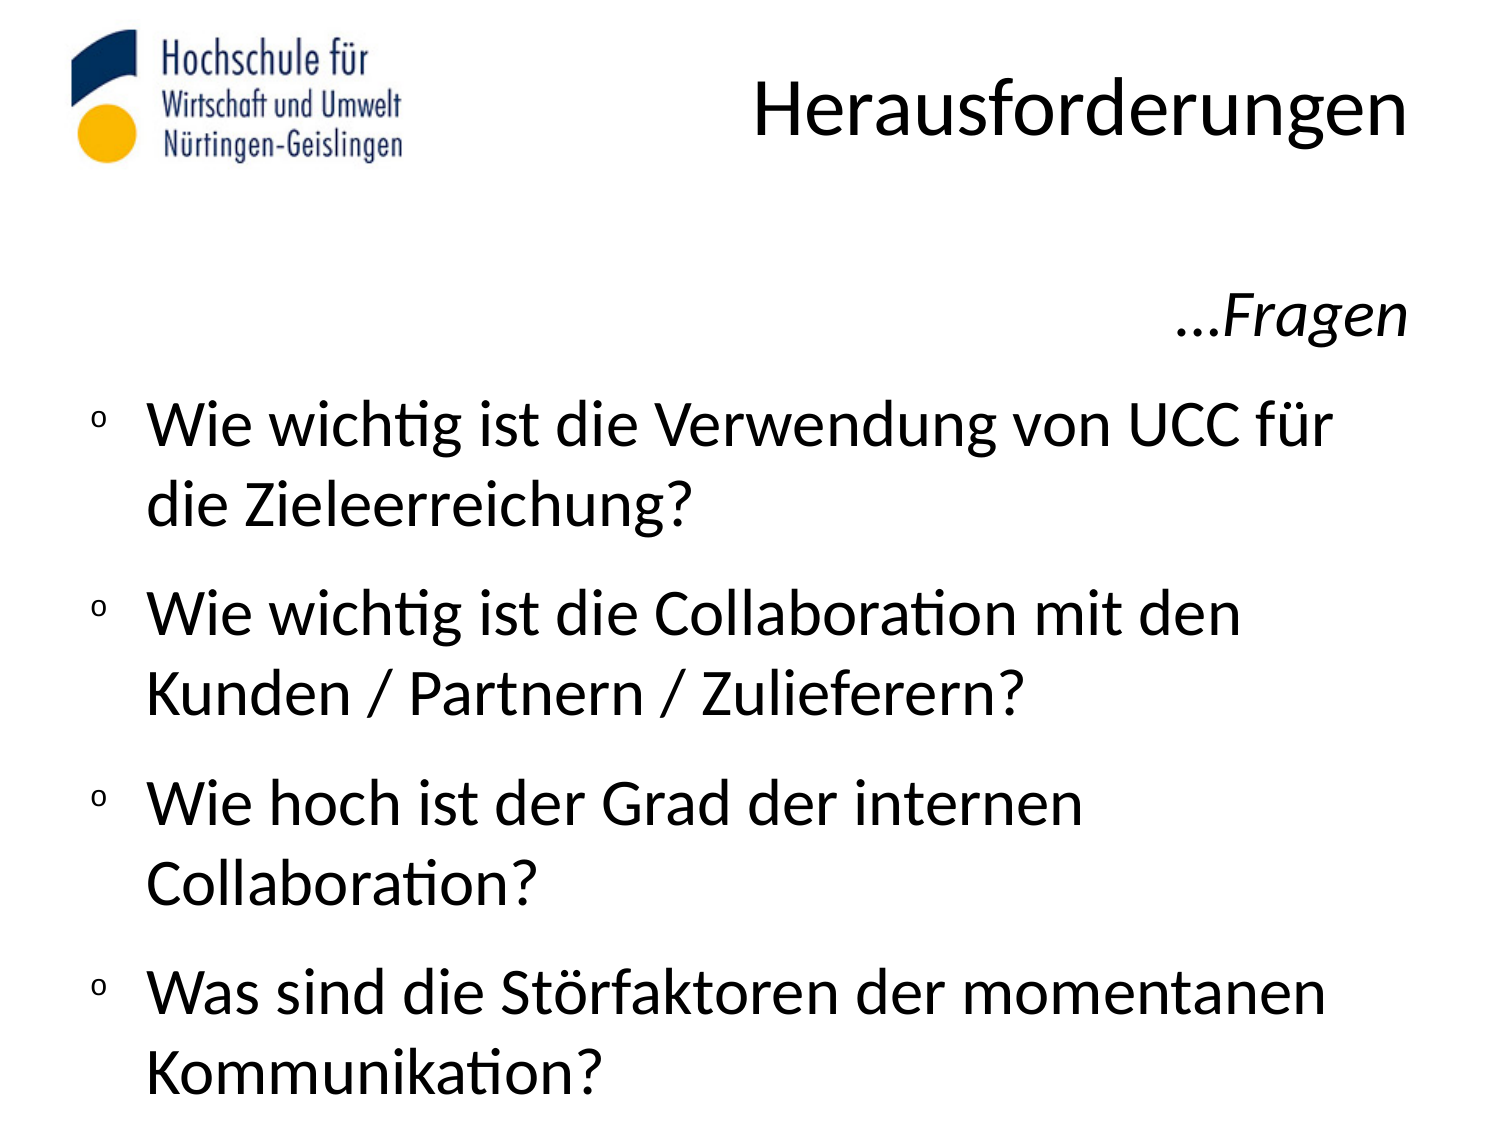

# Herausforderungen
…Fragen
Wie wichtig ist die Verwendung von UCC für die Zieleerreichung?
Wie wichtig ist die Collaboration mit den Kunden / Partnern / Zulieferern?
Wie hoch ist der Grad der internen Collaboration?
Was sind die Störfaktoren der momentanen Kommunikation?